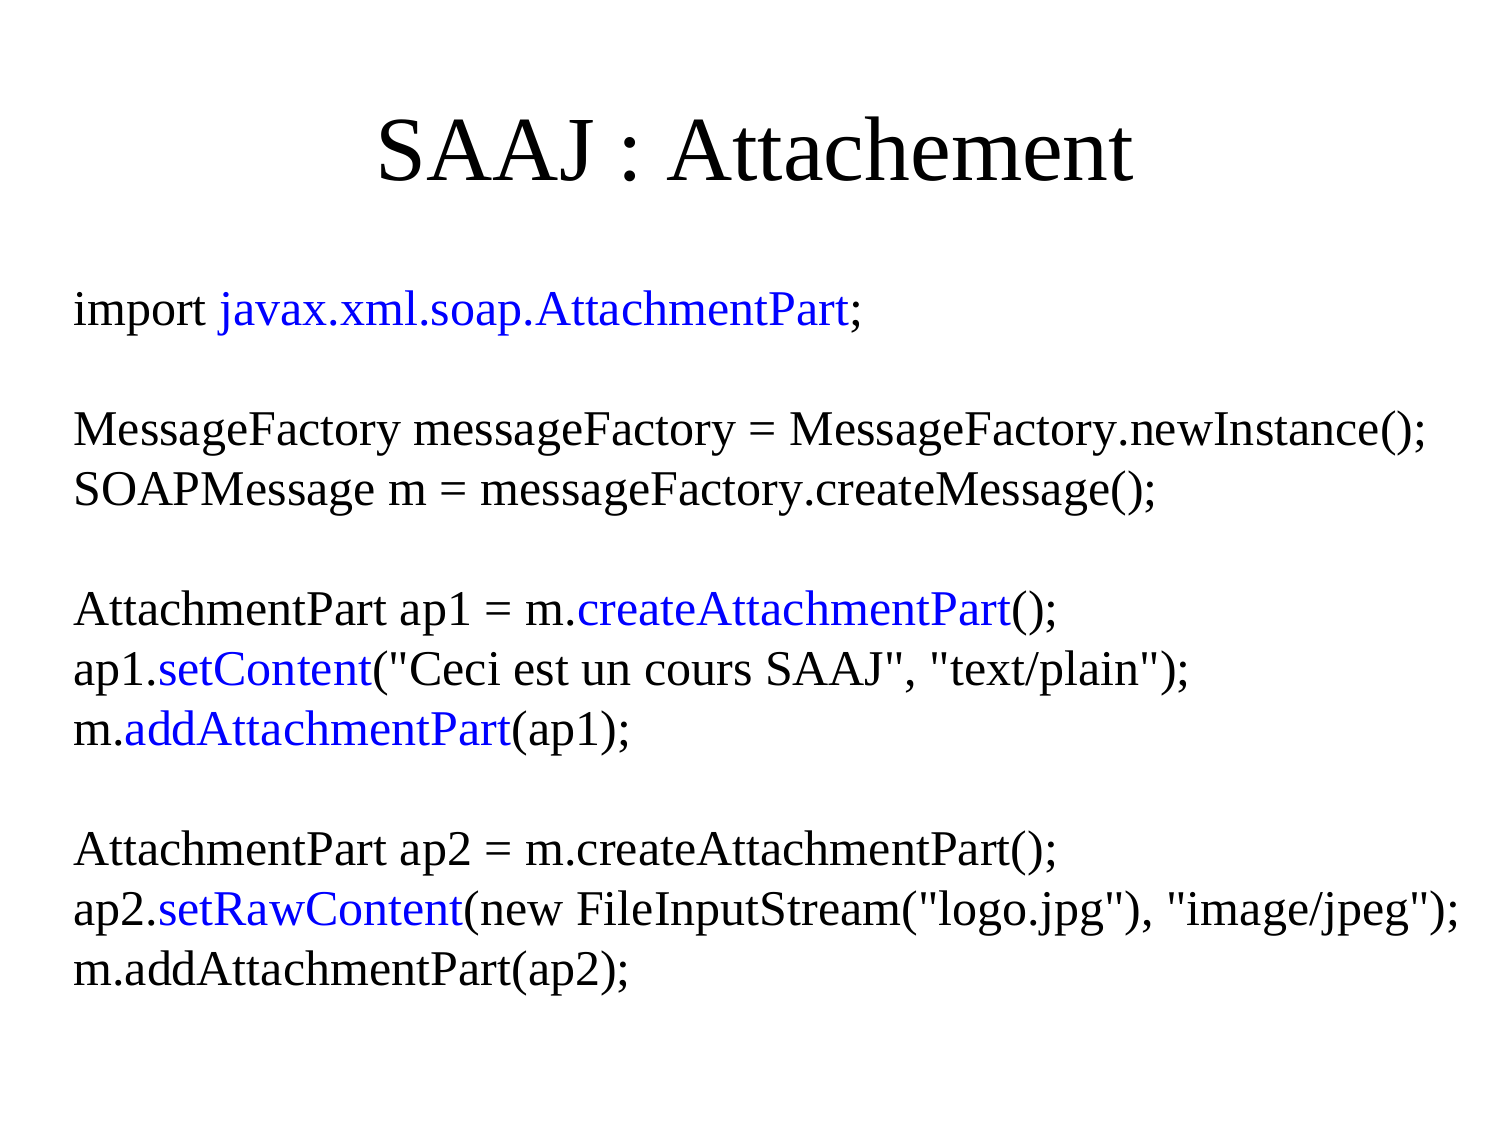

# SAAJ : Attachement
import javax.xml.soap.AttachmentPart;
MessageFactory messageFactory = MessageFactory.newInstance();
SOAPMessage m = messageFactory.createMessage();
AttachmentPart ap1 = m.createAttachmentPart();
ap1.setContent("Ceci est un cours SAAJ", "text/plain");
m.addAttachmentPart(ap1);
AttachmentPart ap2 = m.createAttachmentPart();
ap2.setRawContent(new FileInputStream("logo.jpg"), "image/jpeg");
m.addAttachmentPart(ap2);